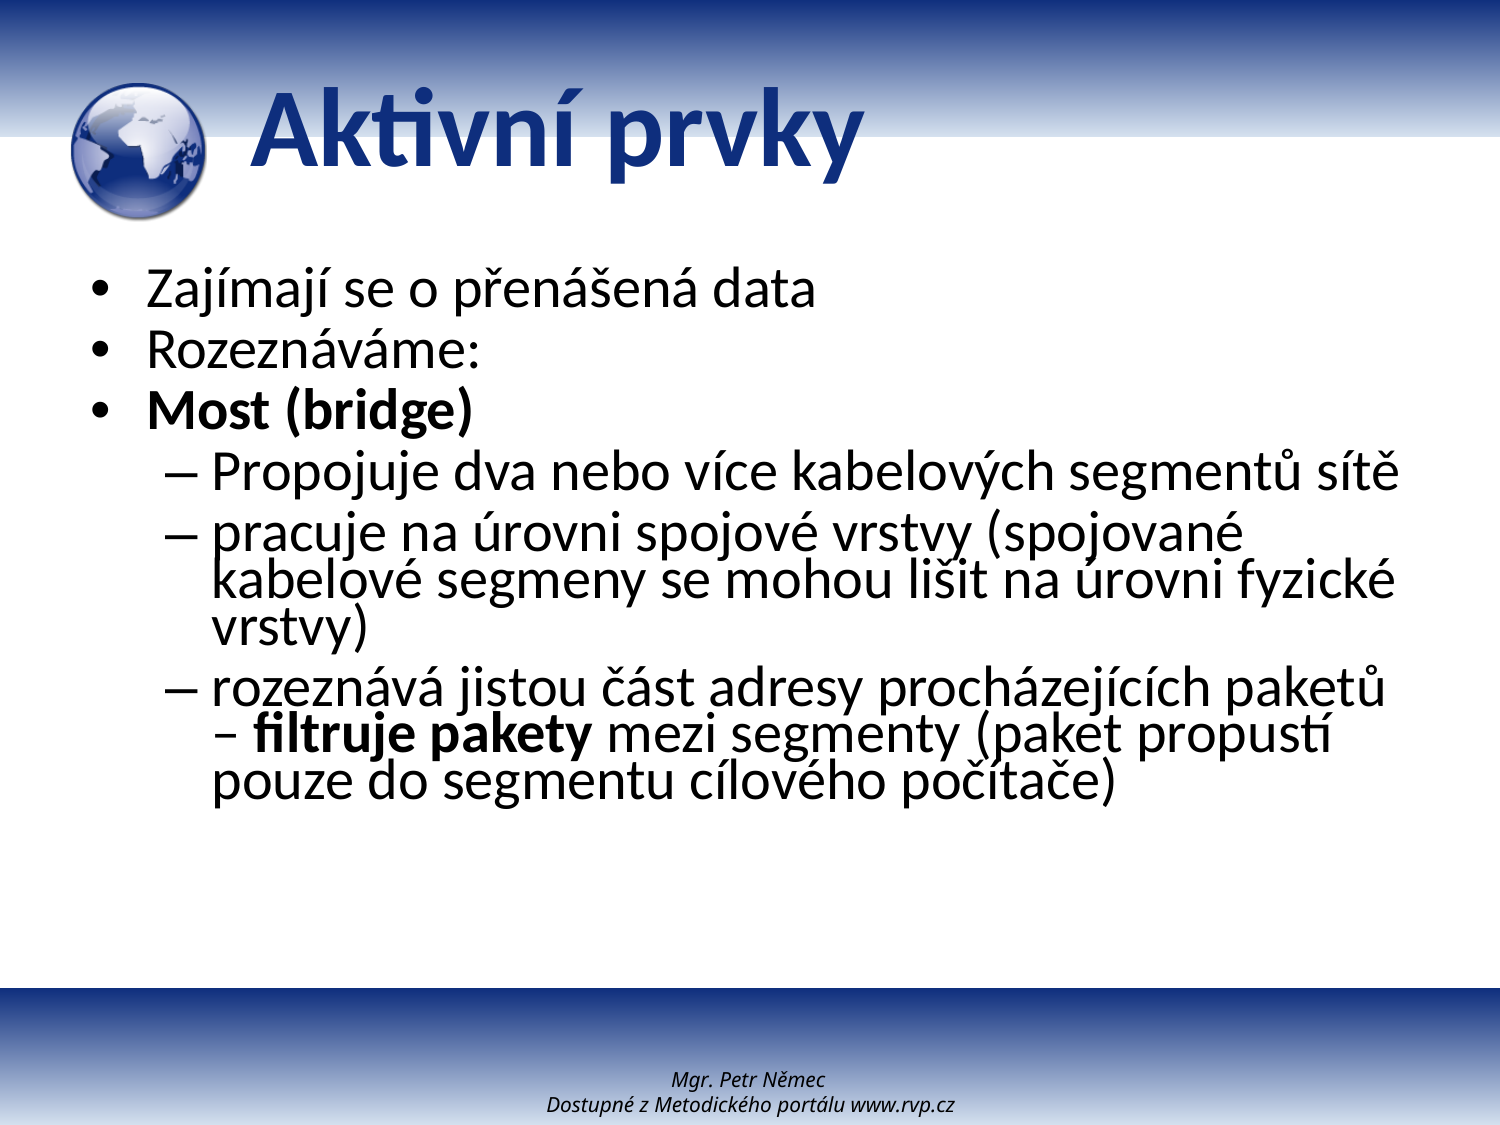

# Aktivní prvky
Zajímají se o přenášená data
Rozeznáváme:
Most (bridge)
Propojuje dva nebo více kabelových segmentů sítě
pracuje na úrovni spojové vrstvy (spojované kabelové segmeny se mohou lišit na úrovni fyzické vrstvy)
rozeznává jistou část adresy procházejících paketů – filtruje pakety mezi segmenty (paket propustí pouze do segmentu cílového počítače)